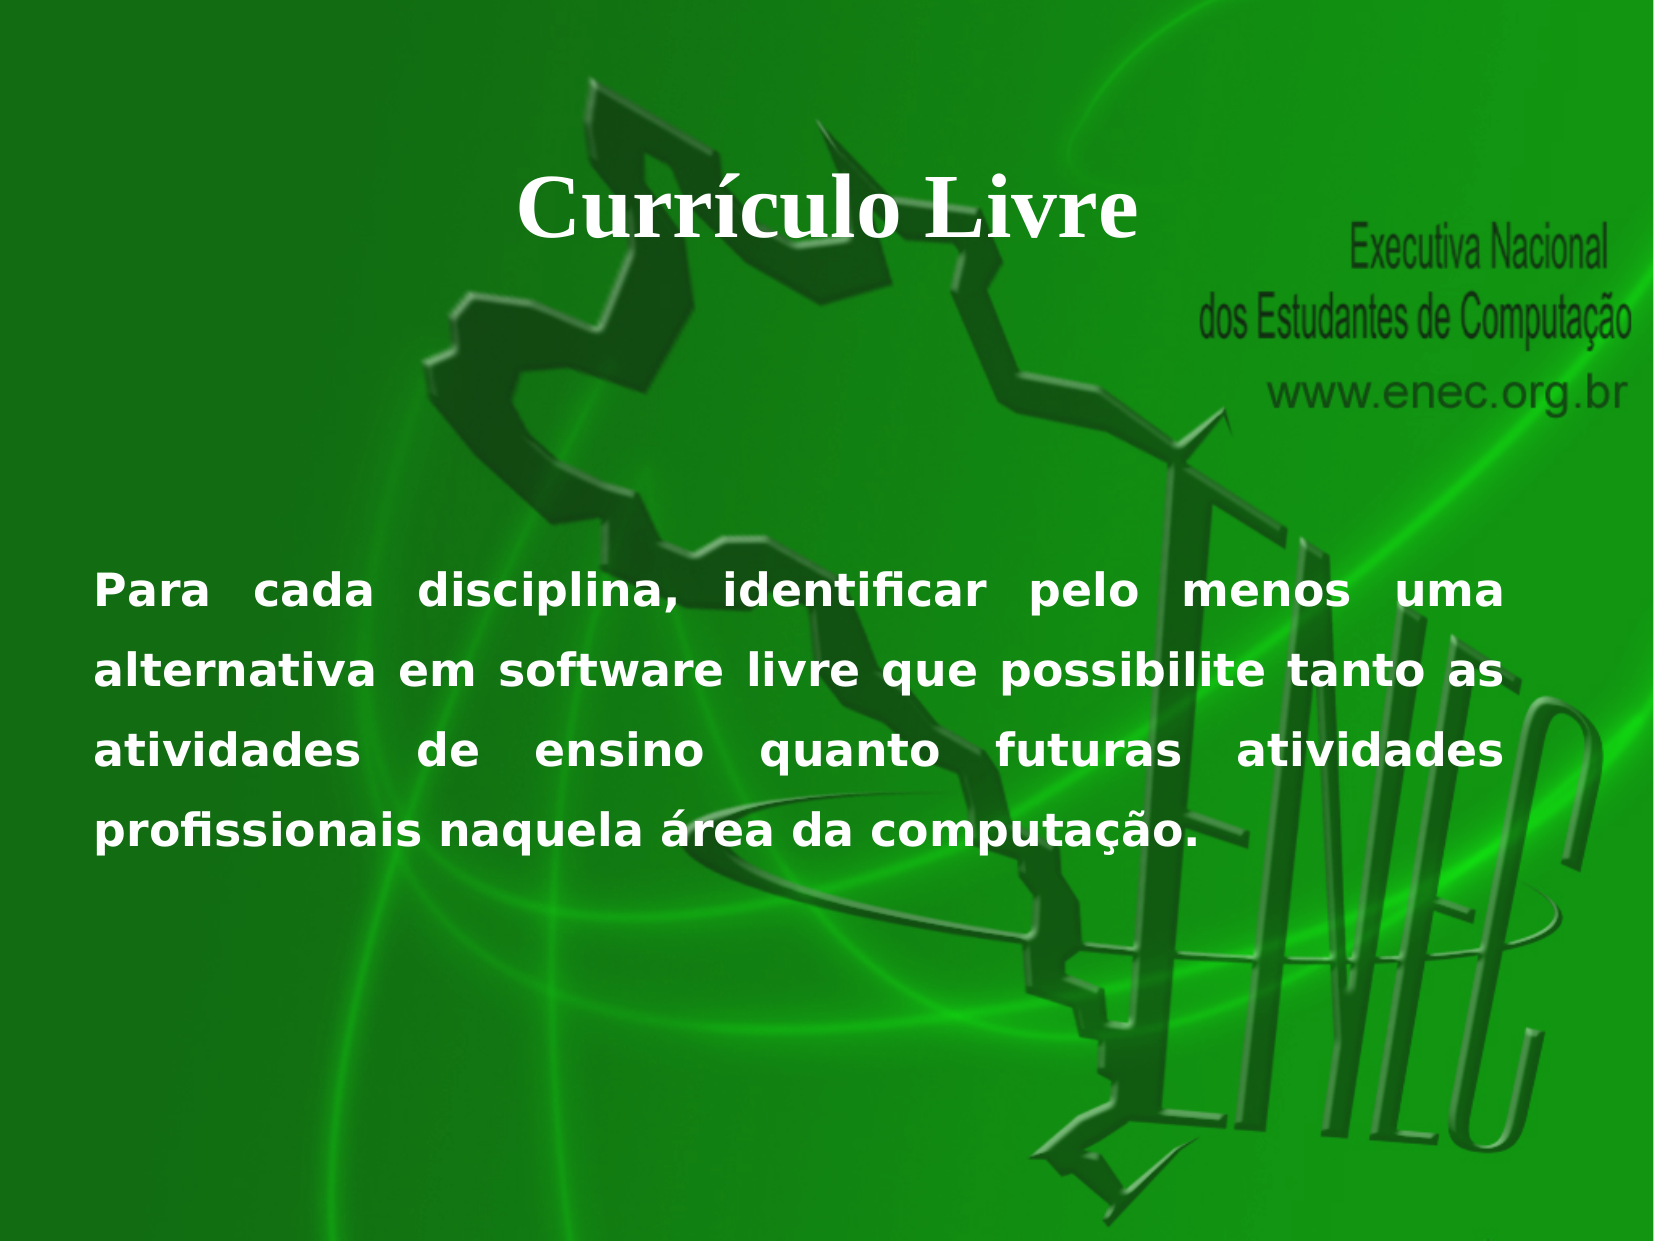

# Currículo Livre
Para cada disciplina, identificar pelo menos uma alternativa em software livre que possibilite tanto as atividades de ensino quanto futuras atividades profissionais naquela área da computação.